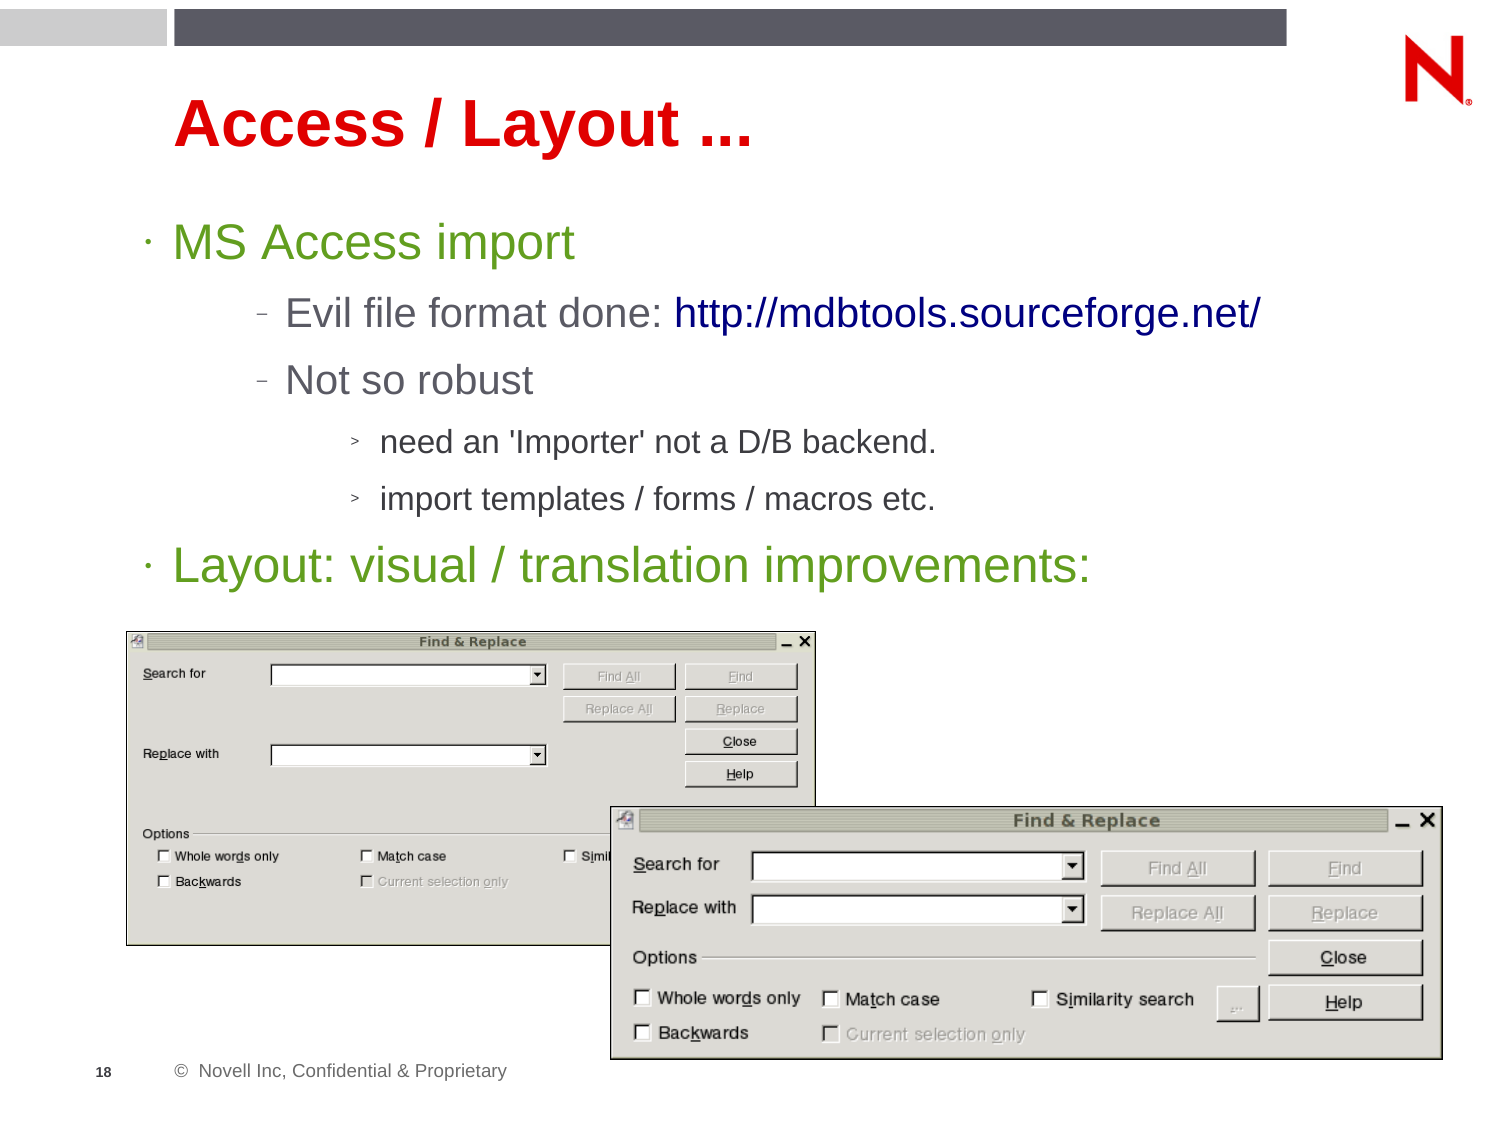

# Access / Layout ...
MS Access import
Evil file format done: http://mdbtools.sourceforge.net/
Not so robust
need an 'Importer' not a D/B backend.
import templates / forms / macros etc.
Layout: visual / translation improvements:
2 prototypes exist already
some simple hacking required.